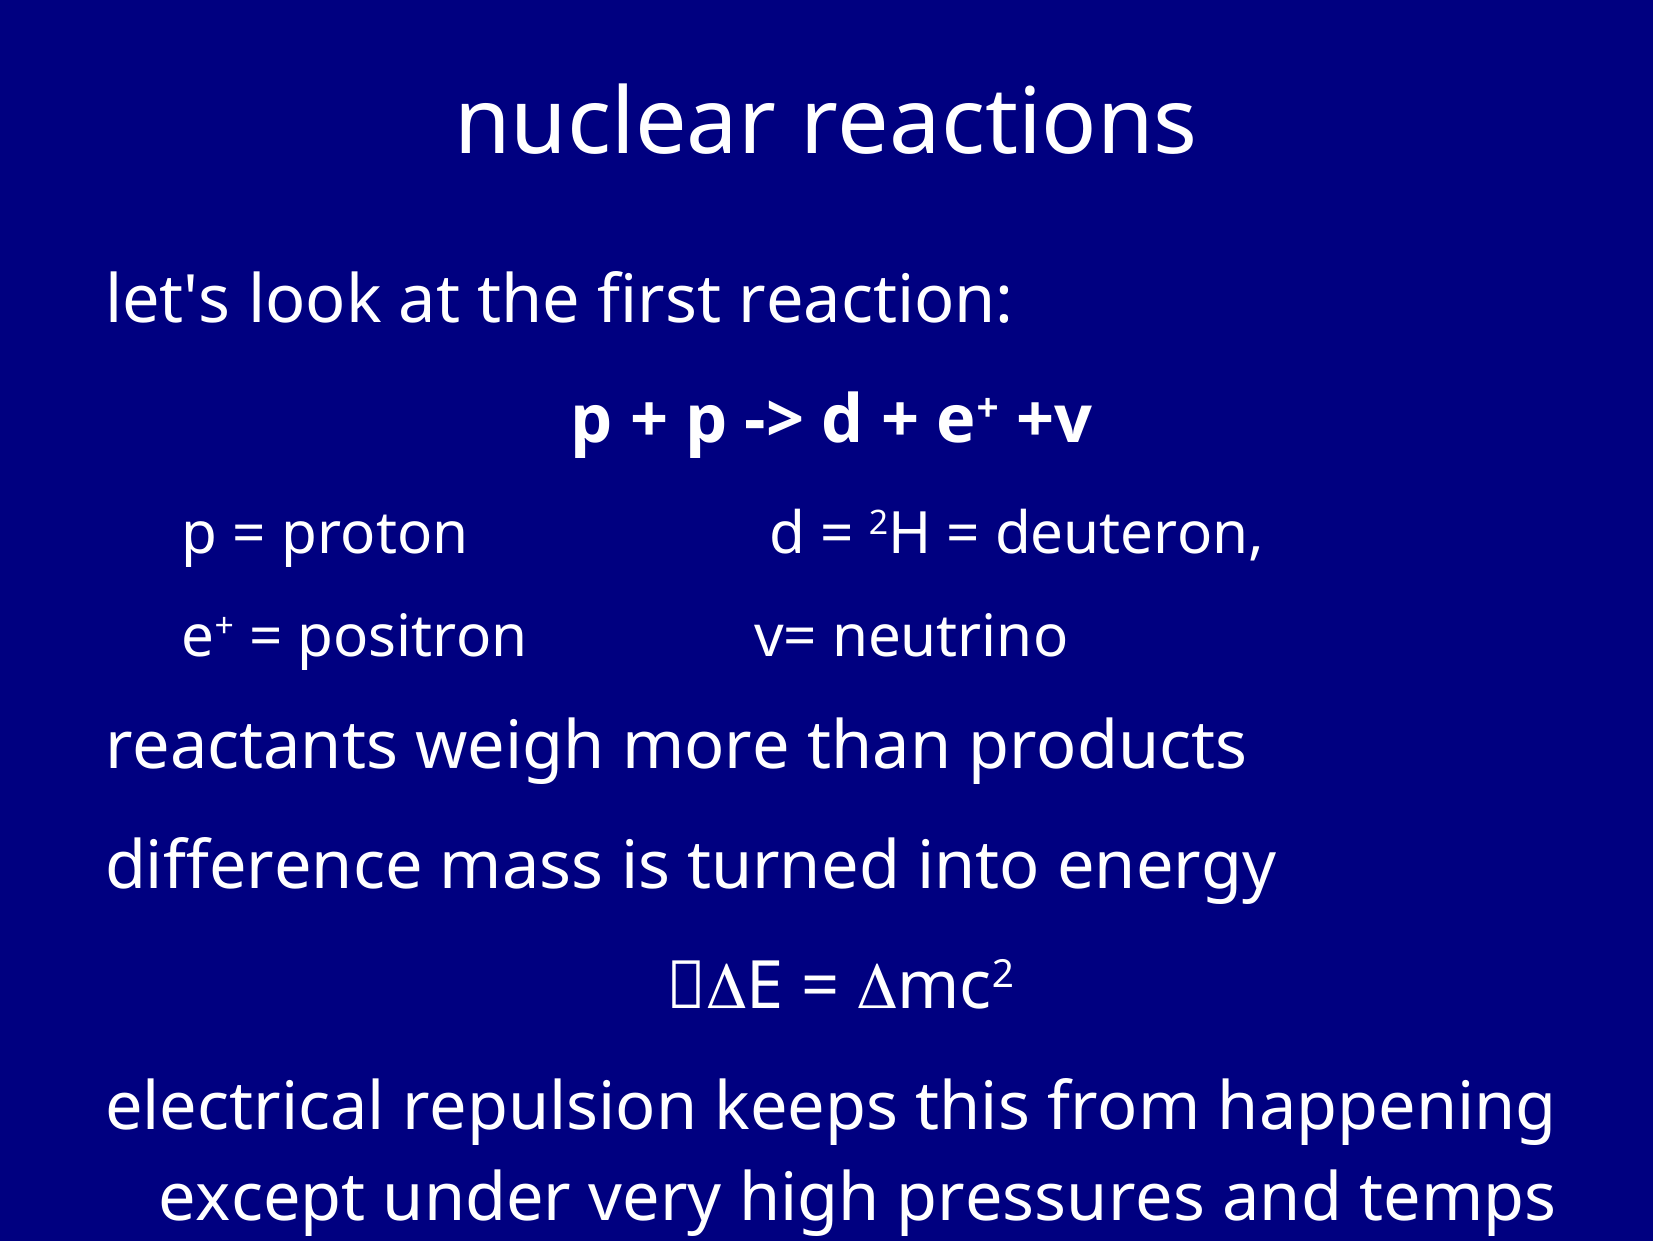

# nuclear reactions
let's look at the first reaction:
p + p -> d + e+ +v
p = proton 				 d = 2H = deuteron,
e+ = positron				v= neutrino
reactants weigh more than products
difference mass is turned into energy
DE = Dmc2
electrical repulsion keeps this from happening except under very high pressures and temps